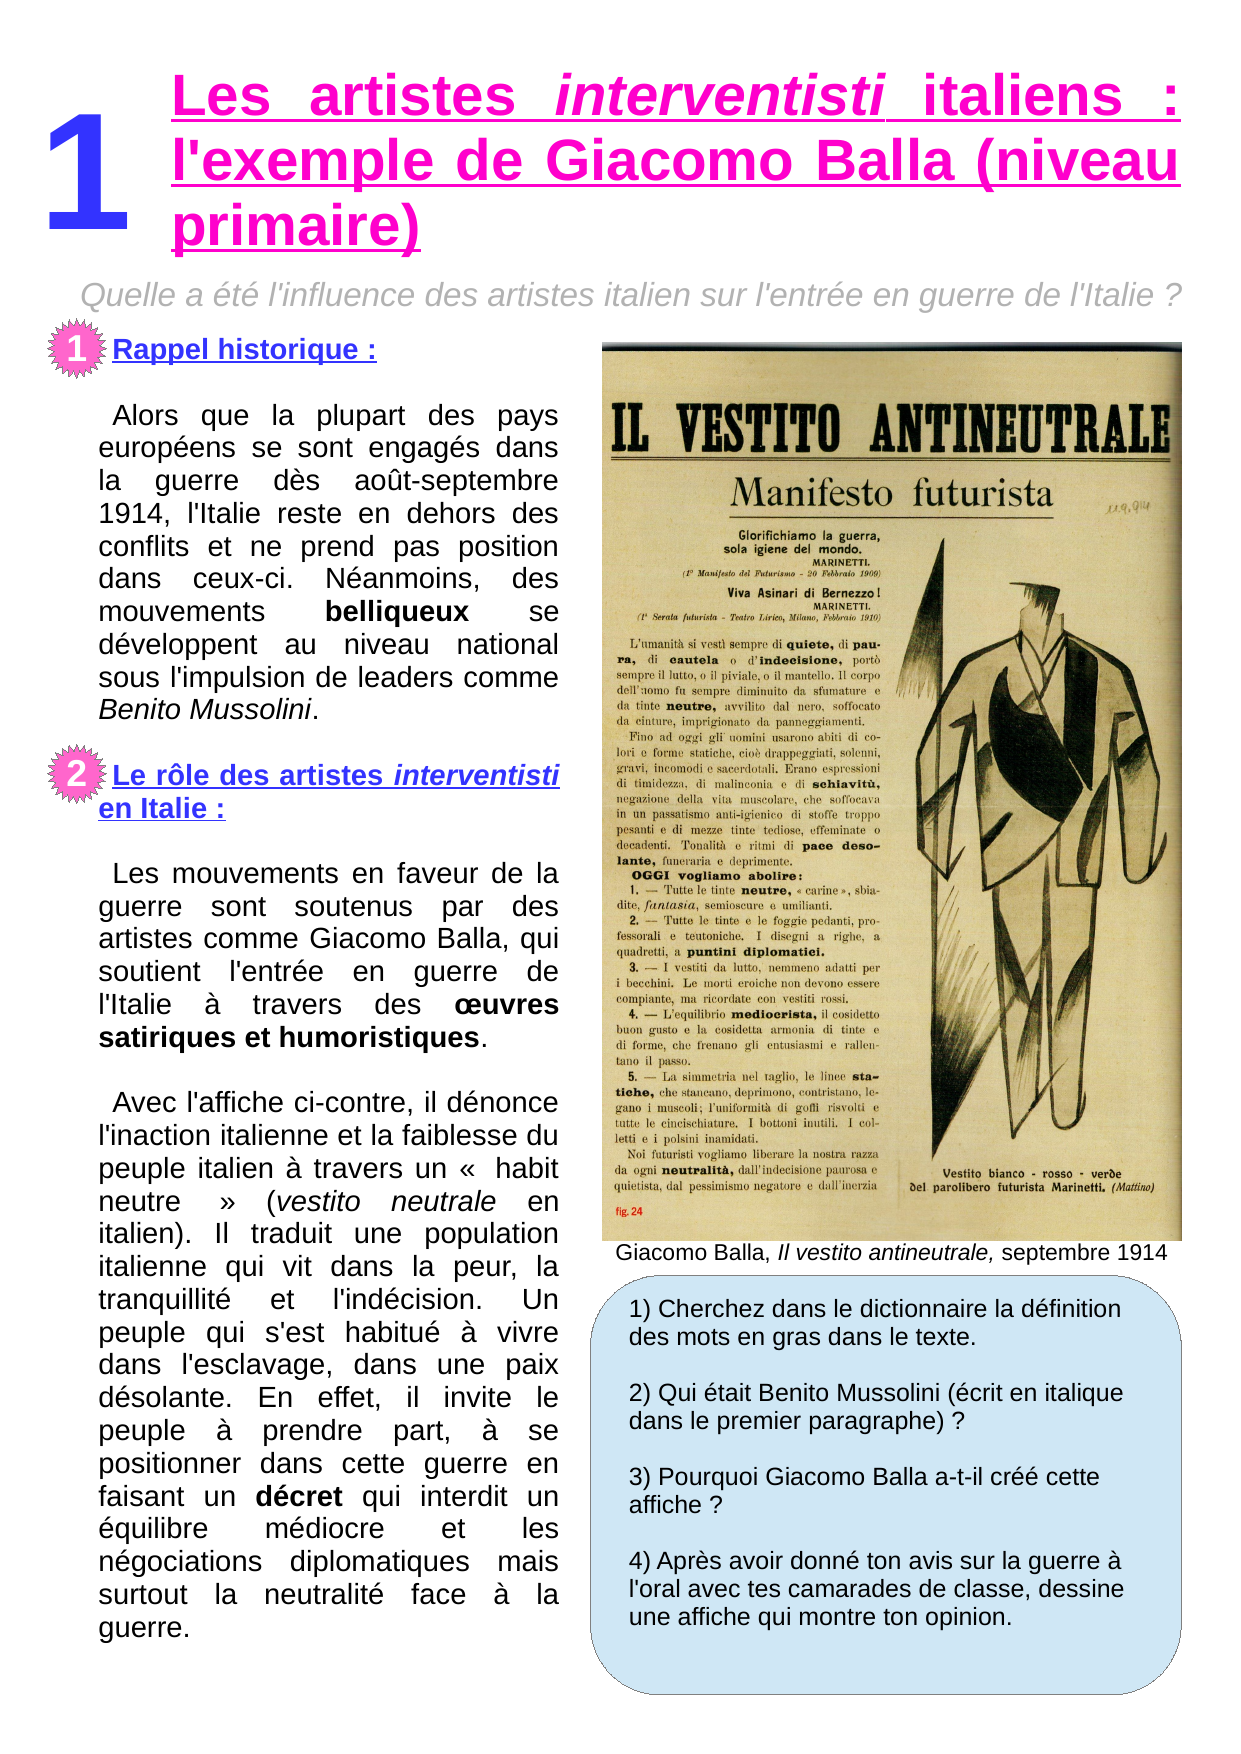

1
# Les artistes interventisti italiens : l'exemple de Giacomo Balla (niveau primaire)
Quelle a été l'influence des artistes italien sur l'entrée en guerre de l'Italie ?
1
Rappel historique :
Alors que la plupart des pays européens se sont engagés dans la guerre dès août-septembre 1914, l'Italie reste en dehors des conflits et ne prend pas position dans ceux-ci. Néanmoins, des mouvements belliqueux se développent au niveau national sous l'impulsion de leaders comme Benito Mussolini.
Le rôle des artistes interventisti en Italie :
Les mouvements en faveur de la guerre sont soutenus par des artistes comme Giacomo Balla, qui soutient l'entrée en guerre de l'Italie à travers des œuvres satiriques et humoristiques.
Avec l'affiche ci-contre, il dénonce l'inaction italienne et la faiblesse du peuple italien à travers un «  habit neutre  » (vestito neutrale en italien). Il traduit une population italienne qui vit dans la peur, la tranquillité et l'indécision. Un peuple qui s'est habitué à vivre dans l'esclavage, dans une paix désolante. En effet, il invite le peuple à prendre part, à se positionner dans cette guerre en faisant un décret qui interdit un équilibre médiocre et les négociations diplomatiques mais surtout la neutralité face à la guerre.
2
Giacomo Balla, Il vestito antineutrale, septembre 1914
1) Cherchez dans le dictionnaire la définition des mots en gras dans le texte.
2) Qui était Benito Mussolini (écrit en italique dans le premier paragraphe) ?
3) Pourquoi Giacomo Balla a-t-il créé cette affiche ?
4) Après avoir donné ton avis sur la guerre à l'oral avec tes camarades de classe, dessine une affiche qui montre ton opinion.